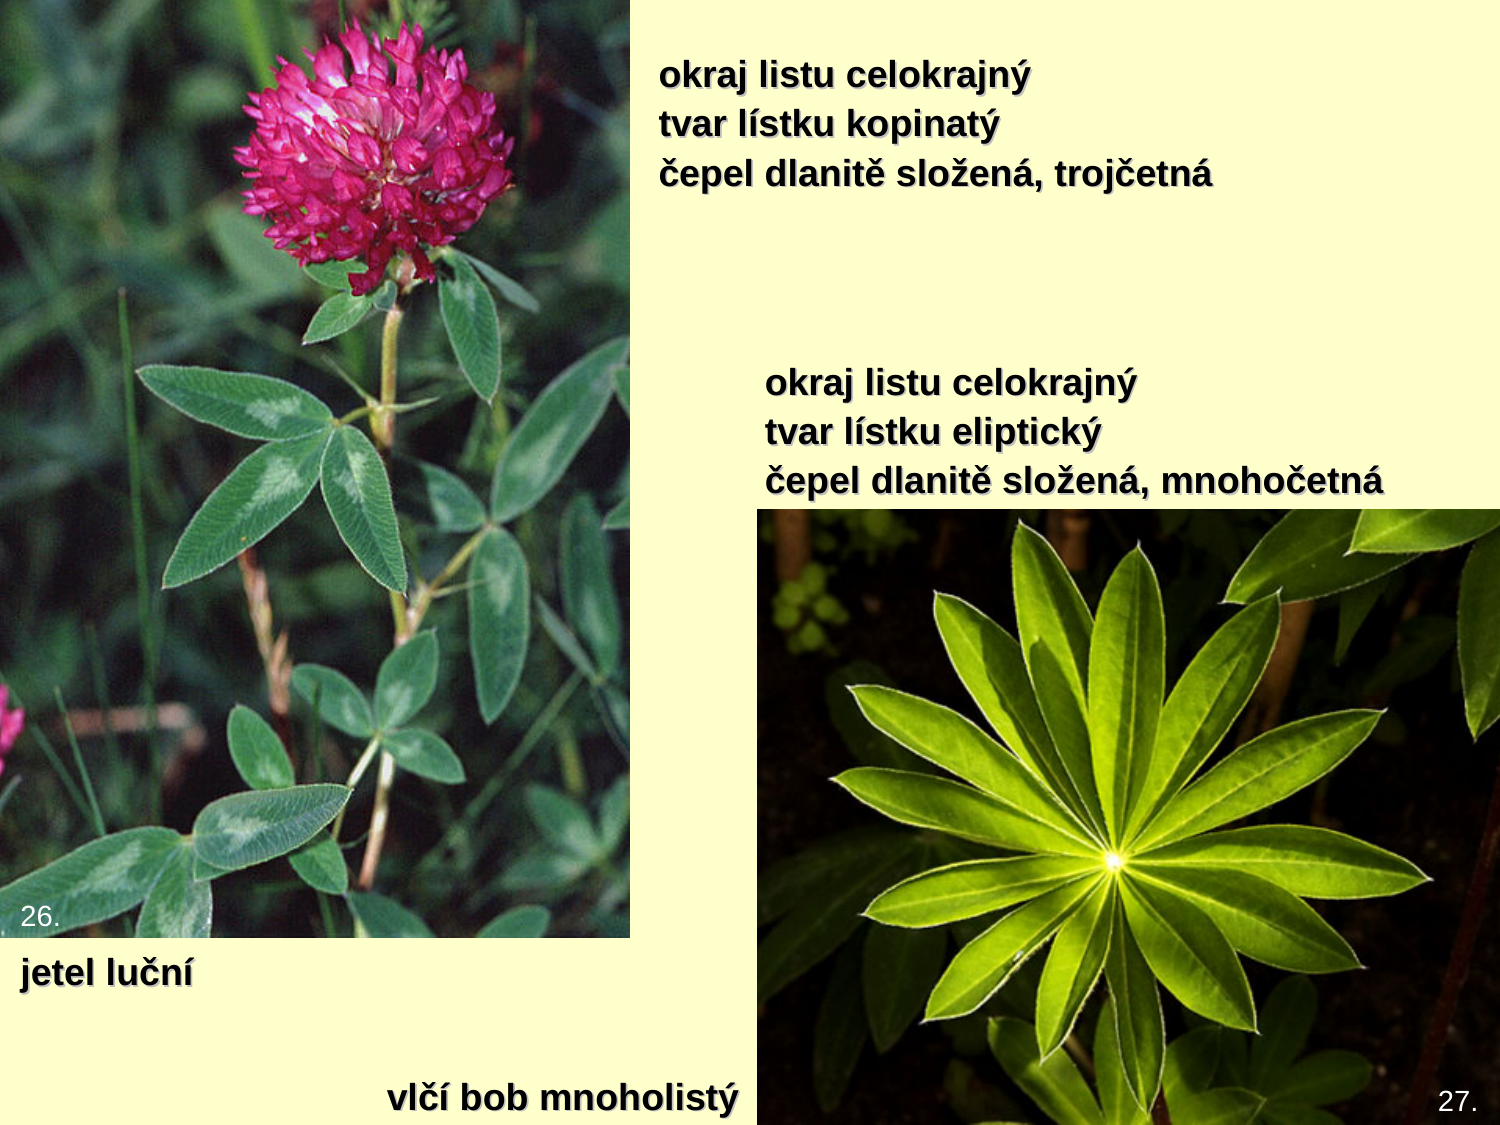

okraj listu celokrajný
tvar lístku kopinatý
čepel dlanitě složená, trojčetná
okraj listu celokrajný
tvar lístku eliptický
čepel dlanitě složená, mnohočetná
26.
jetel luční
vlčí bob mnoholistý
27.